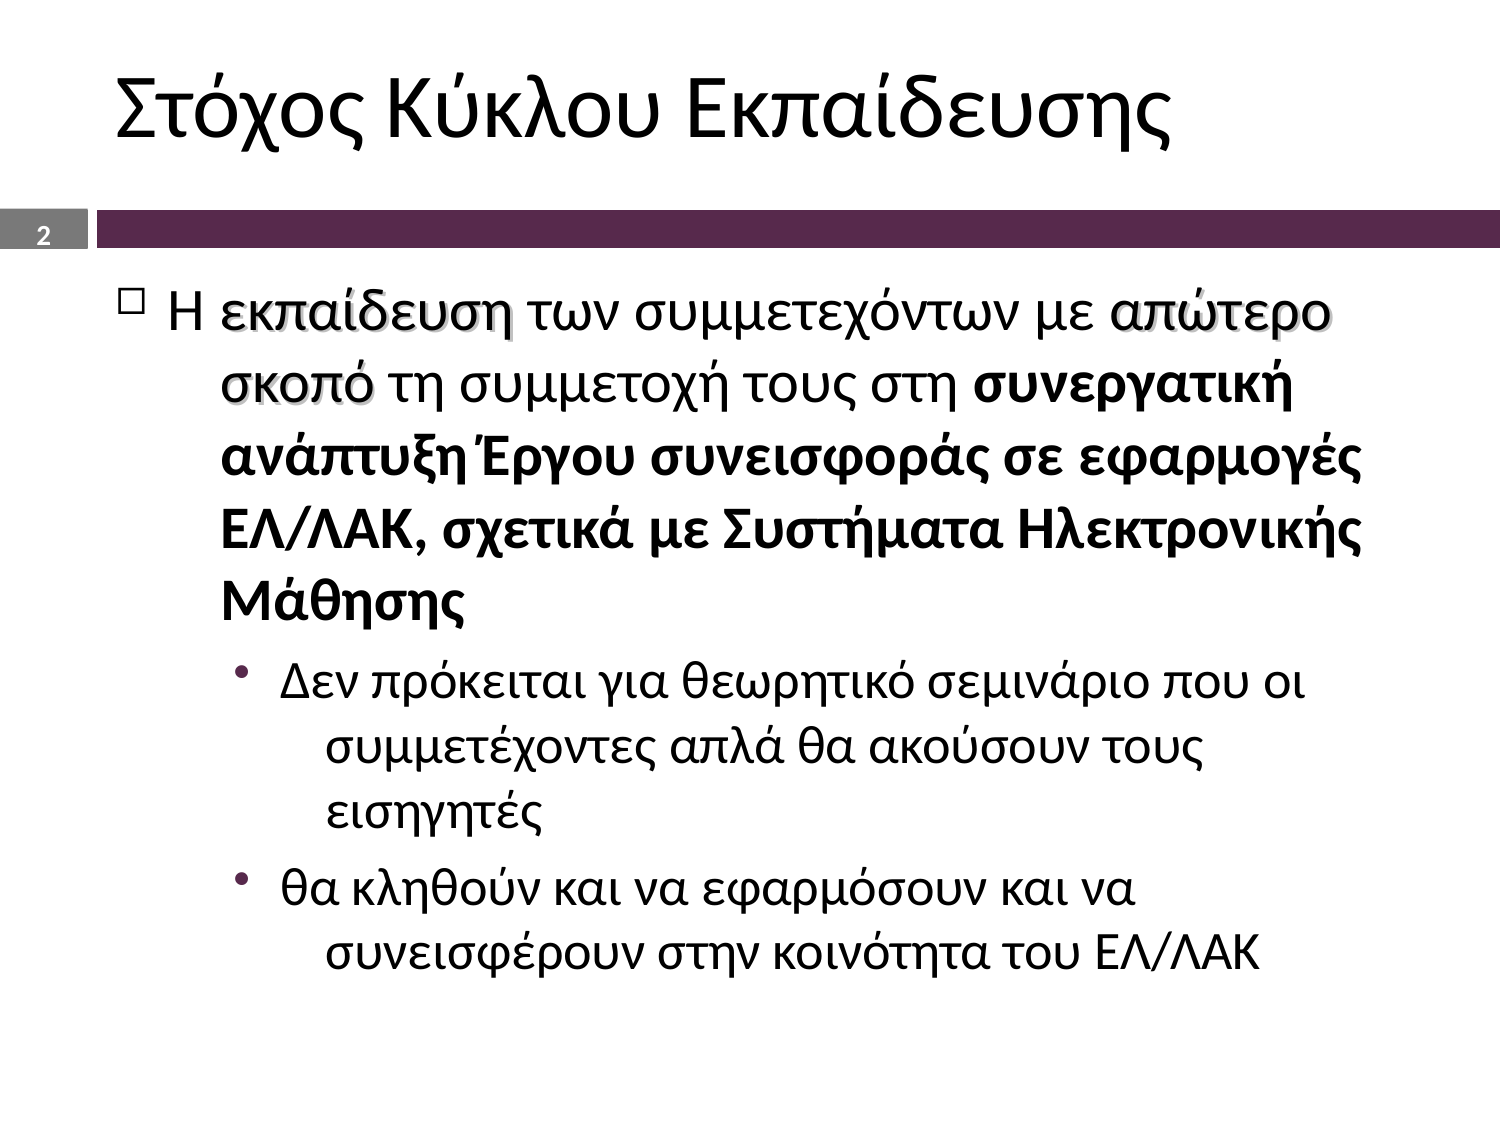

# Στόχος Κύκλου Εκπαίδευσης
Η εκπαίδευση των συμμετεχόντων με απώτερο σκοπό τη συμμετοχή τους στη συνεργατική ανάπτυξη Έργου συνεισφοράς σε εφαρμογές ΕΛ/ΛΑΚ, σχετικά με Συστήματα Ηλεκτρονικής Μάθησης
Δεν πρόκειται για θεωρητικό σεμινάριο που οι συμμετέχοντες απλά θα ακούσουν τους εισηγητές
θα κληθούν και να εφαρμόσουν και να συνεισφέρουν στην κοινότητα του ΕΛ/ΛΑΚ